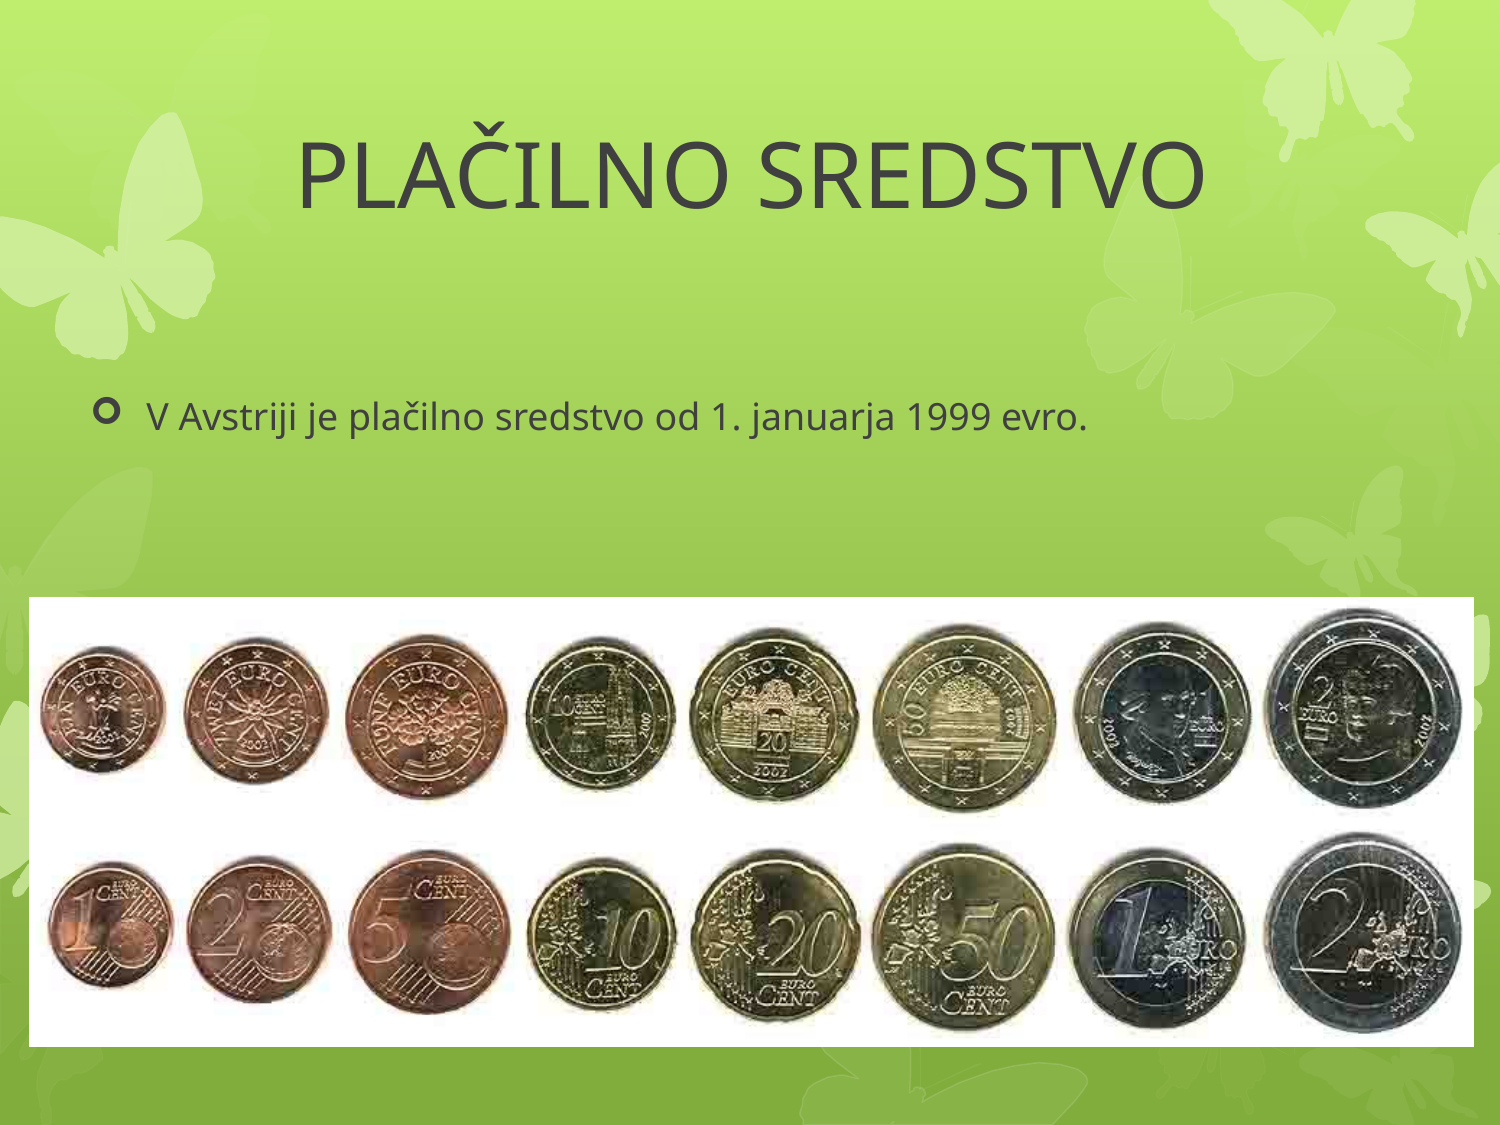

# PLAČILNO SREDSTVO
V Avstriji je plačilno sredstvo od 1. januarja 1999 evro.